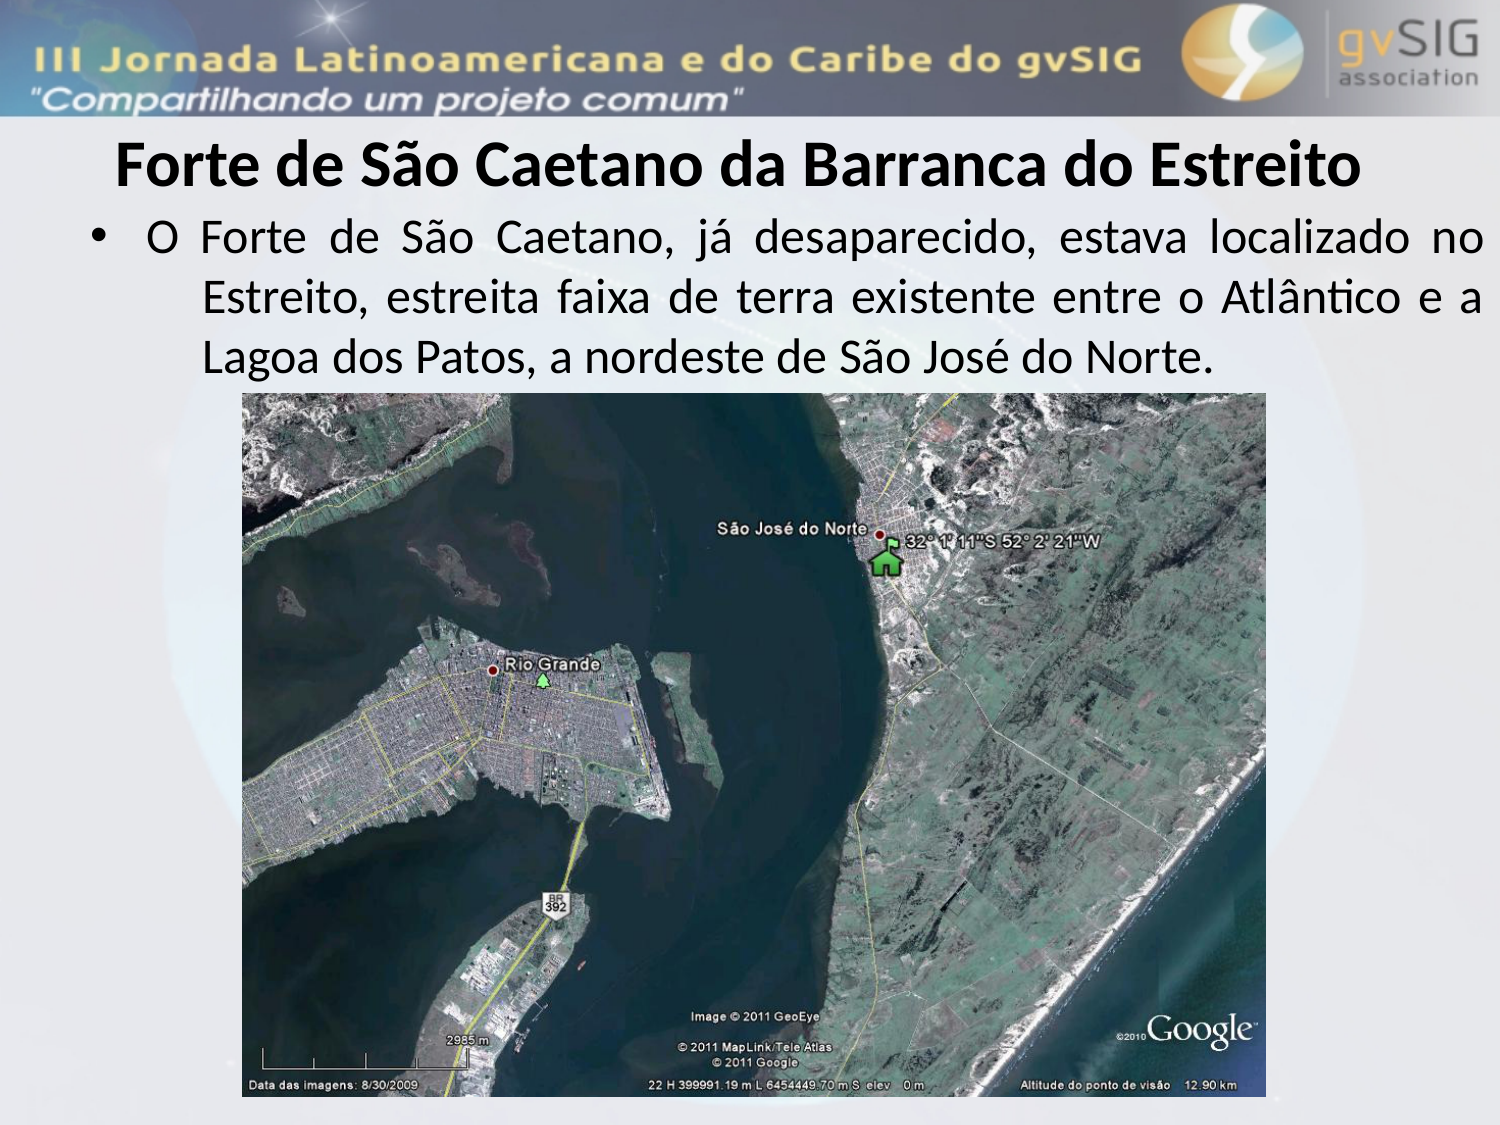

# Forte de São Caetano da Barranca do Estreito
O Forte de São Caetano, já desaparecido, estava localizado no Estreito, estreita faixa de terra existente entre o Atlântico e a Lagoa dos Patos, a nordeste de São José do Norte.